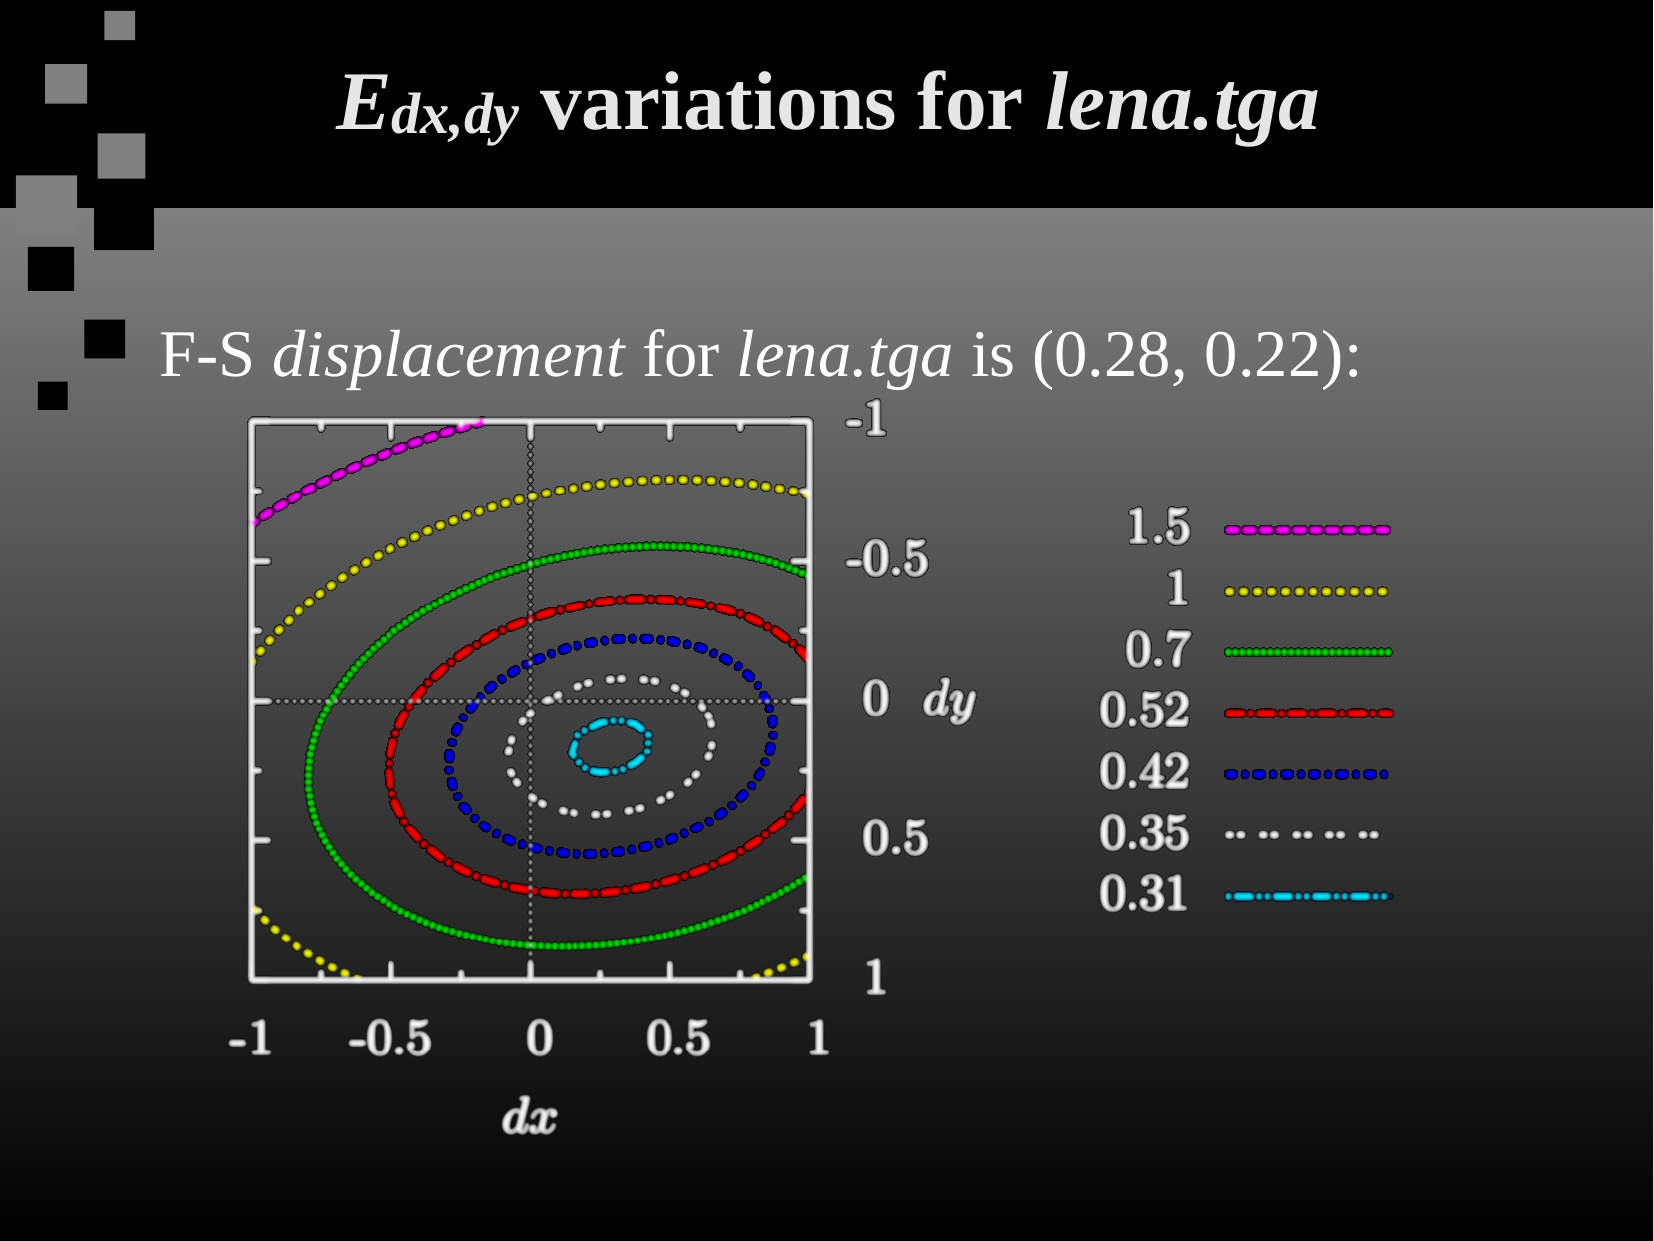

# Edx,dy variations for lena.tga
F-S displacement for lena.tga is (0.28, 0.22):